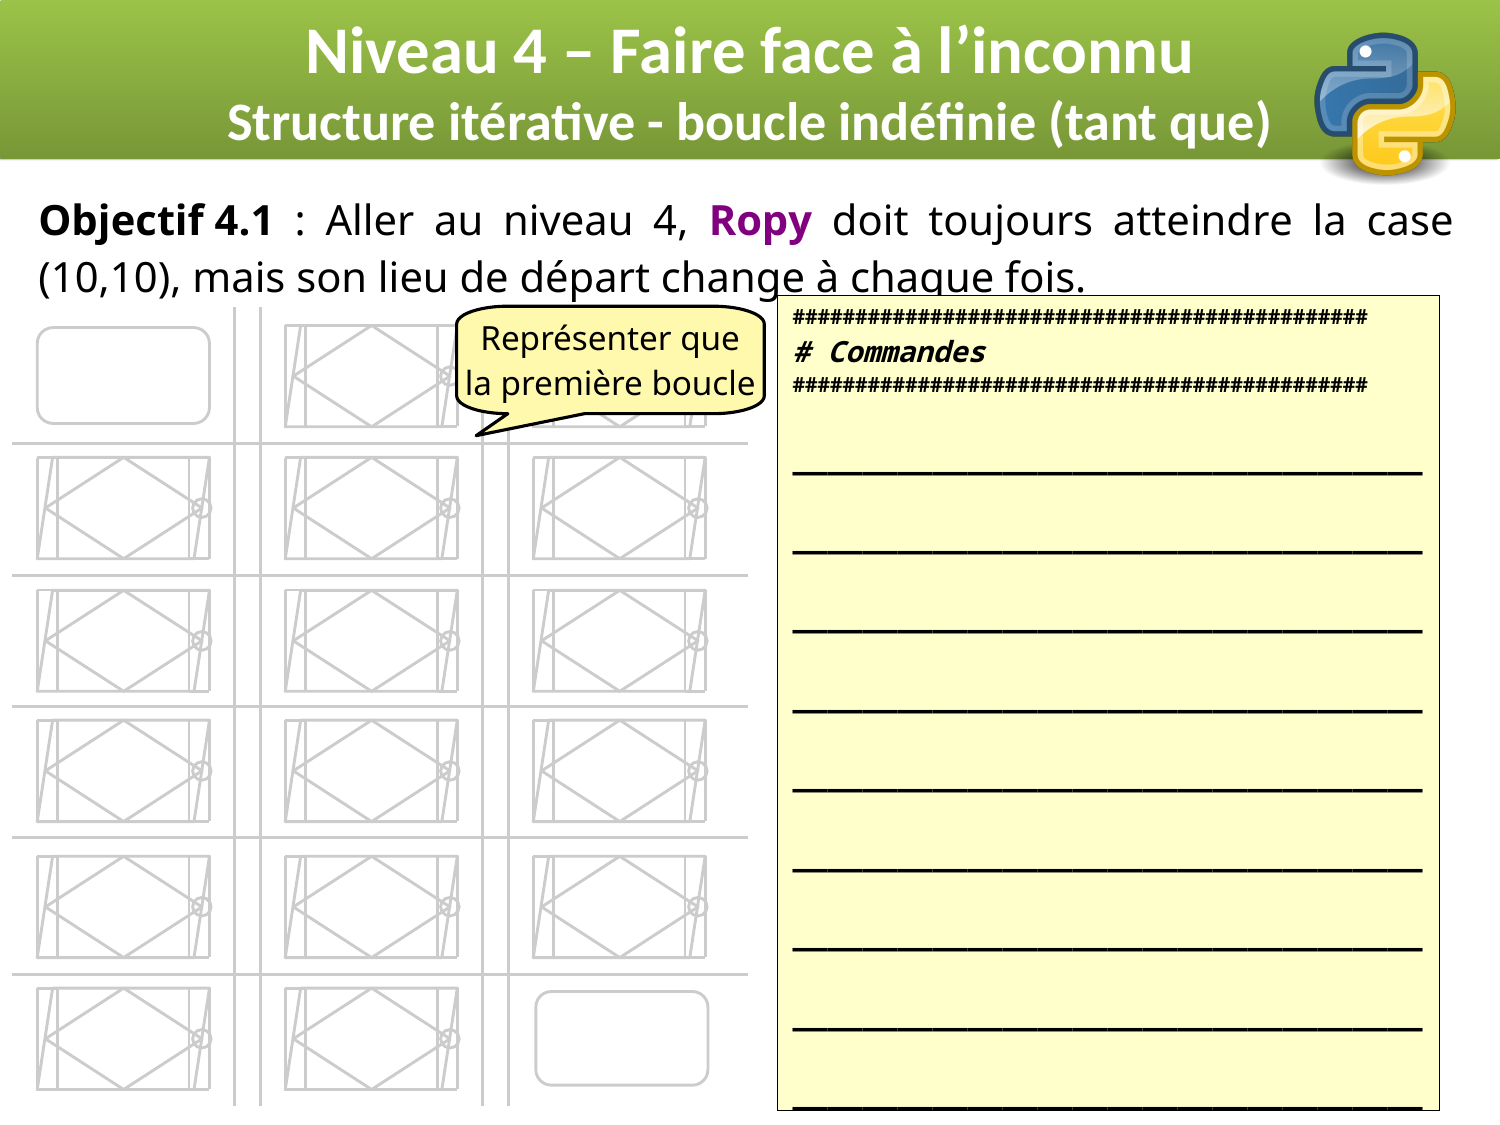

Niveau 4 – Faire face à l’inconnu
Structure itérative - boucle indéfinie (tant que)
Objectif 4.1 : Aller au niveau 4, Ropy doit toujours atteindre la case (10,10), mais son lieu de départ change à chaque fois.
##############################################
# Commandes
##############################################
____________________________________
____________________________________
____________________________________
____________________________________
____________________________________
____________________________________
____________________________________
____________________________________
____________________________________
____________________________________
____________________________________
____________________________________
Représenter que
la première boucle